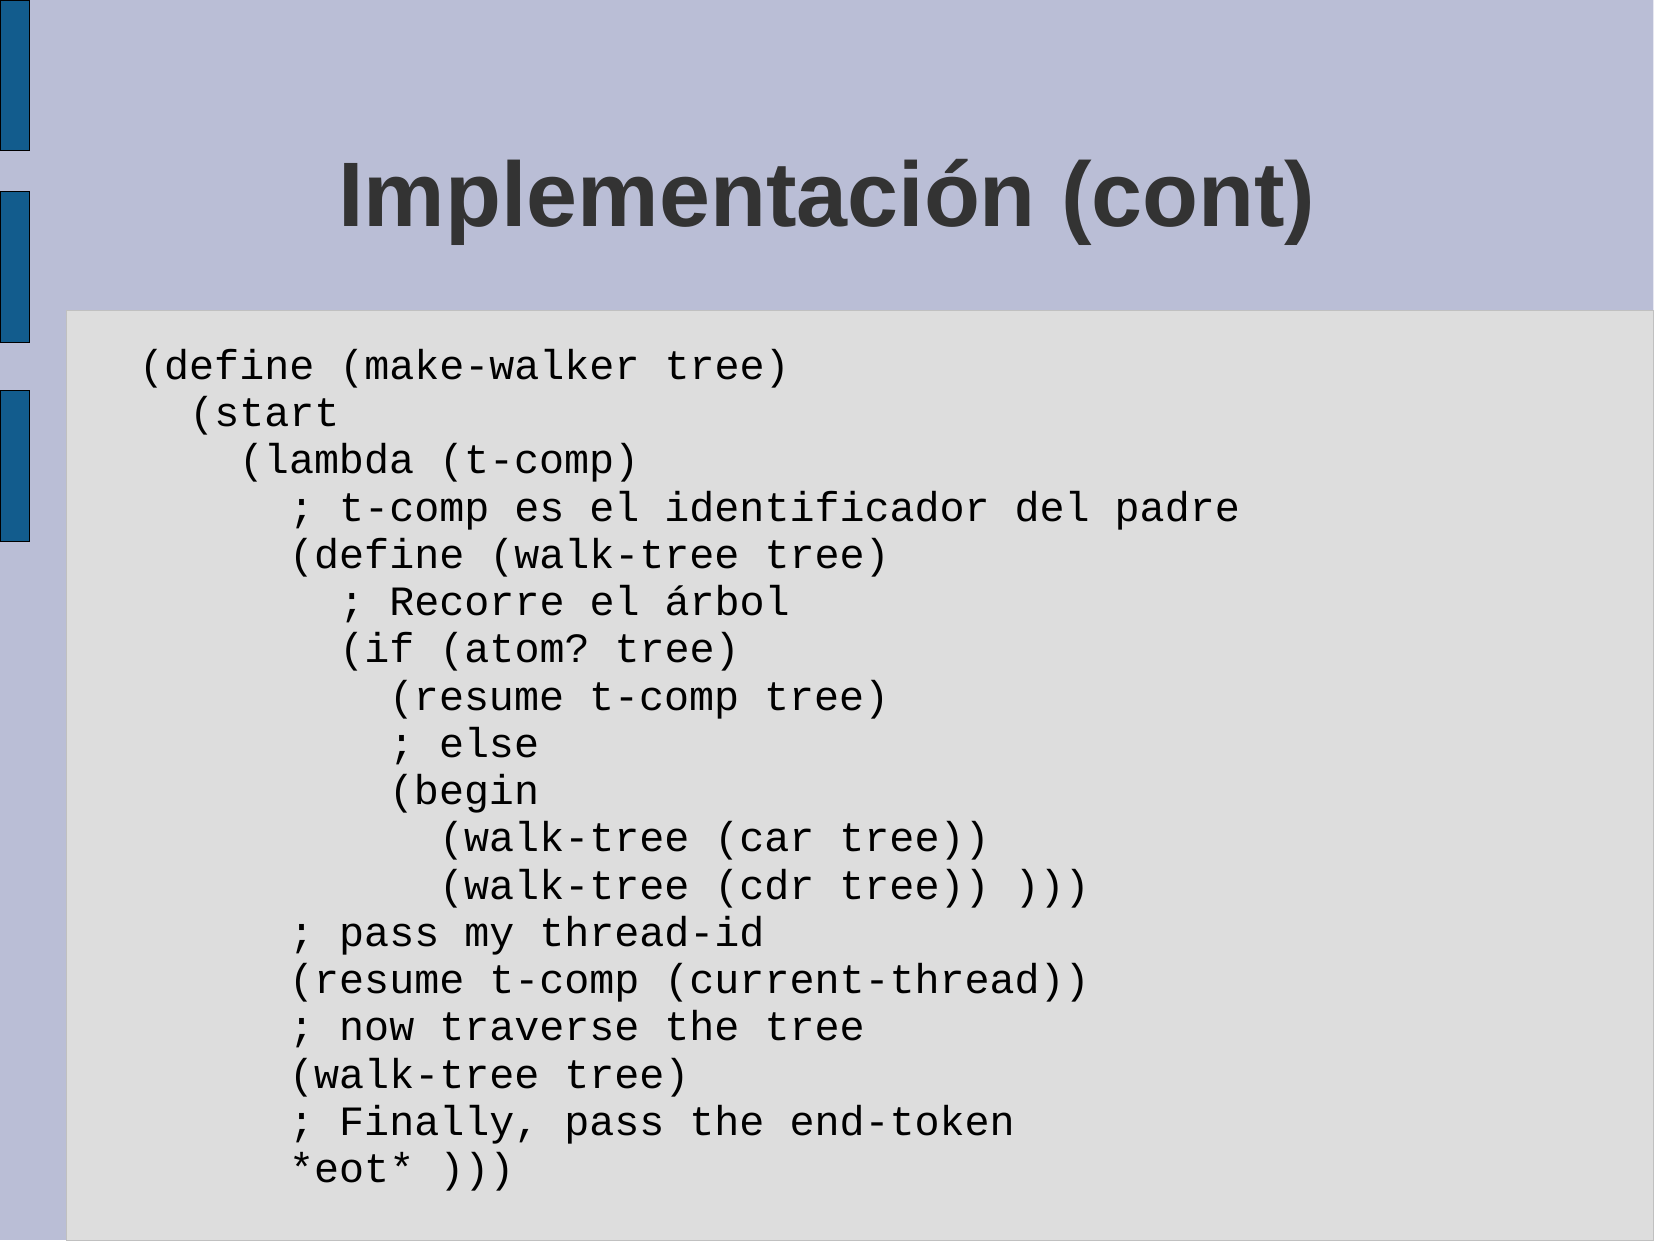

# Implementación (cont)
(define (make-walker tree)
 (start
 (lambda (t-comp)
 ; t-comp es el identificador del padre
 (define (walk-tree tree)
 ; Recorre el árbol
 (if (atom? tree)
 (resume t-comp tree)
 ; else
 (begin
 (walk-tree (car tree))
 (walk-tree (cdr tree)) )))
 ; pass my thread-id
 (resume t-comp (current-thread))
 ; now traverse the tree
 (walk-tree tree)
 ; Finally, pass the end-token
 *eot* )))